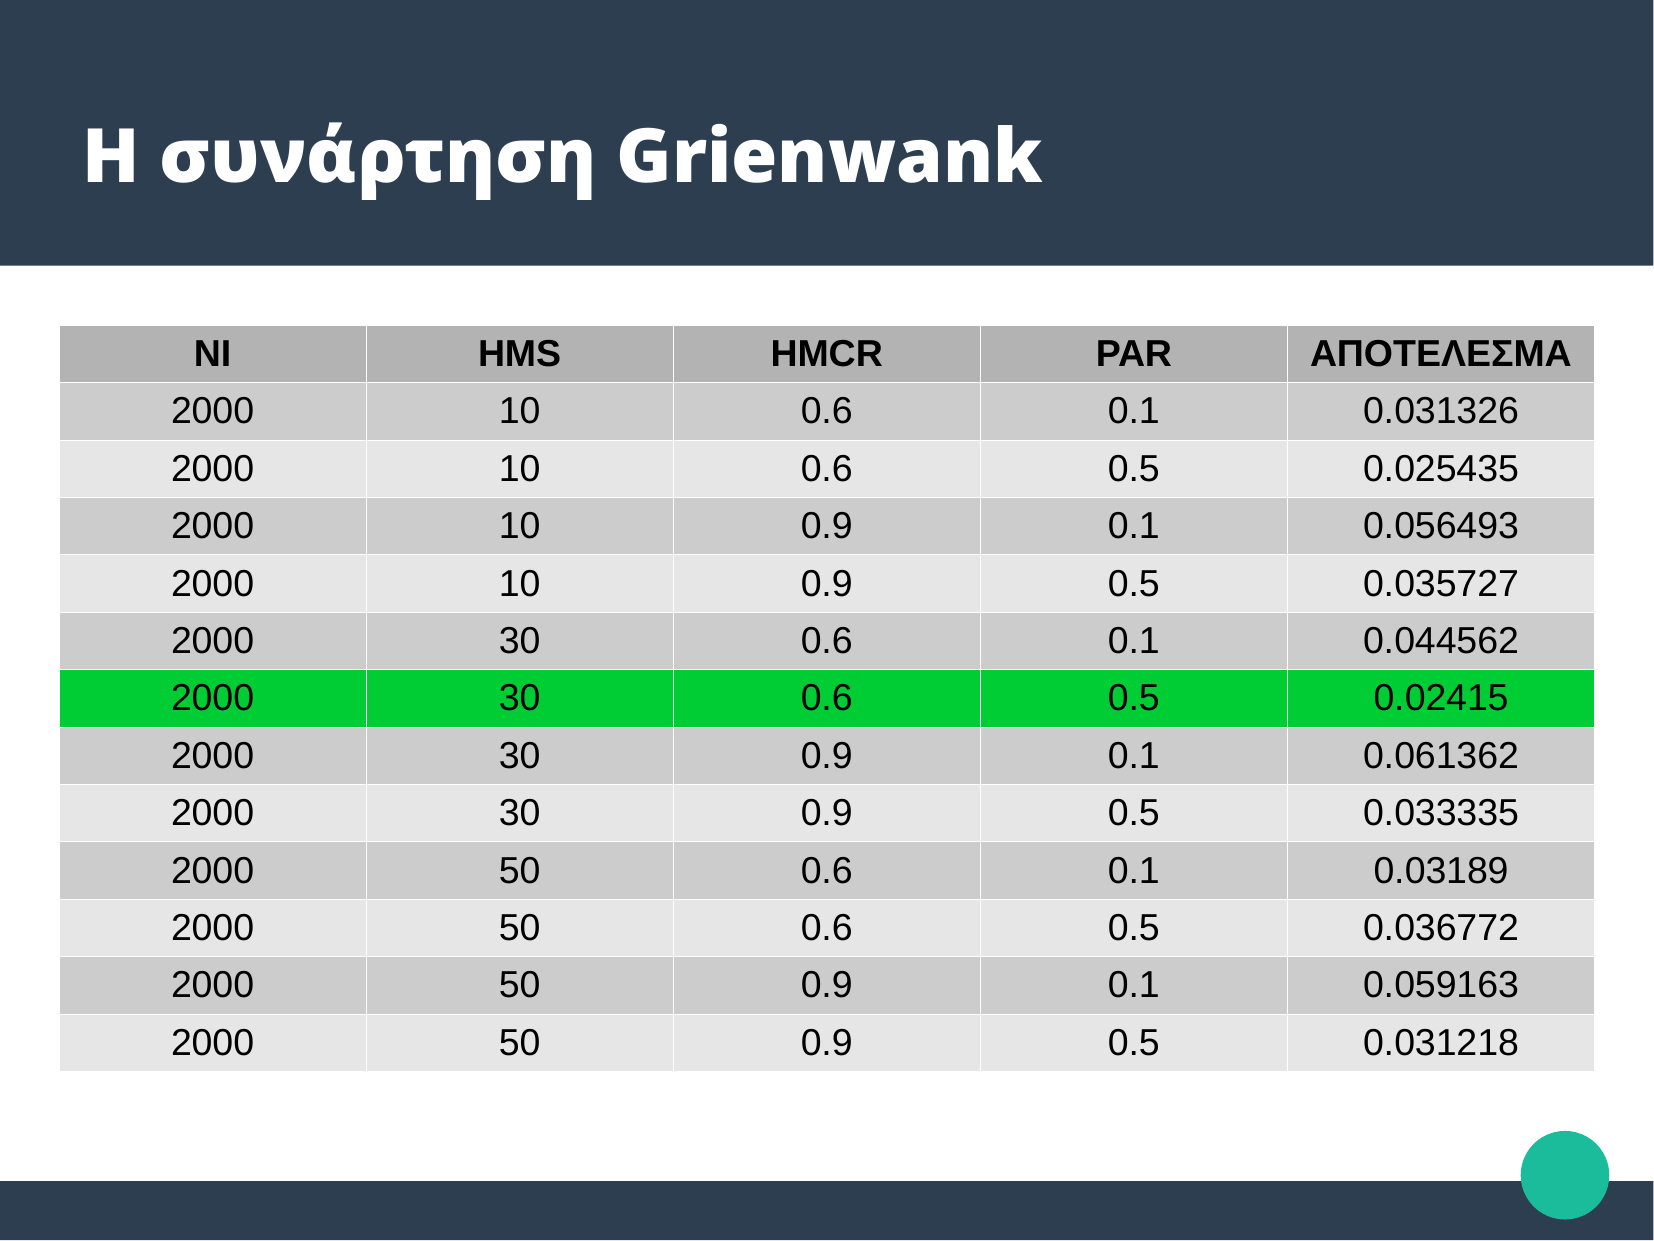

# Η συνάρτηση Grienwank
| NI | HMS | HMCR | PAR | ΑΠΟΤΕΛΕΣΜΑ |
| --- | --- | --- | --- | --- |
| 2000 | 10 | 0.6 | 0.1 | 0.031326 |
| 2000 | 10 | 0.6 | 0.5 | 0.025435 |
| 2000 | 10 | 0.9 | 0.1 | 0.056493 |
| 2000 | 10 | 0.9 | 0.5 | 0.035727 |
| 2000 | 30 | 0.6 | 0.1 | 0.044562 |
| 2000 | 30 | 0.6 | 0.5 | 0.02415 |
| 2000 | 30 | 0.9 | 0.1 | 0.061362 |
| 2000 | 30 | 0.9 | 0.5 | 0.033335 |
| 2000 | 50 | 0.6 | 0.1 | 0.03189 |
| 2000 | 50 | 0.6 | 0.5 | 0.036772 |
| 2000 | 50 | 0.9 | 0.1 | 0.059163 |
| 2000 | 50 | 0.9 | 0.5 | 0.031218 |